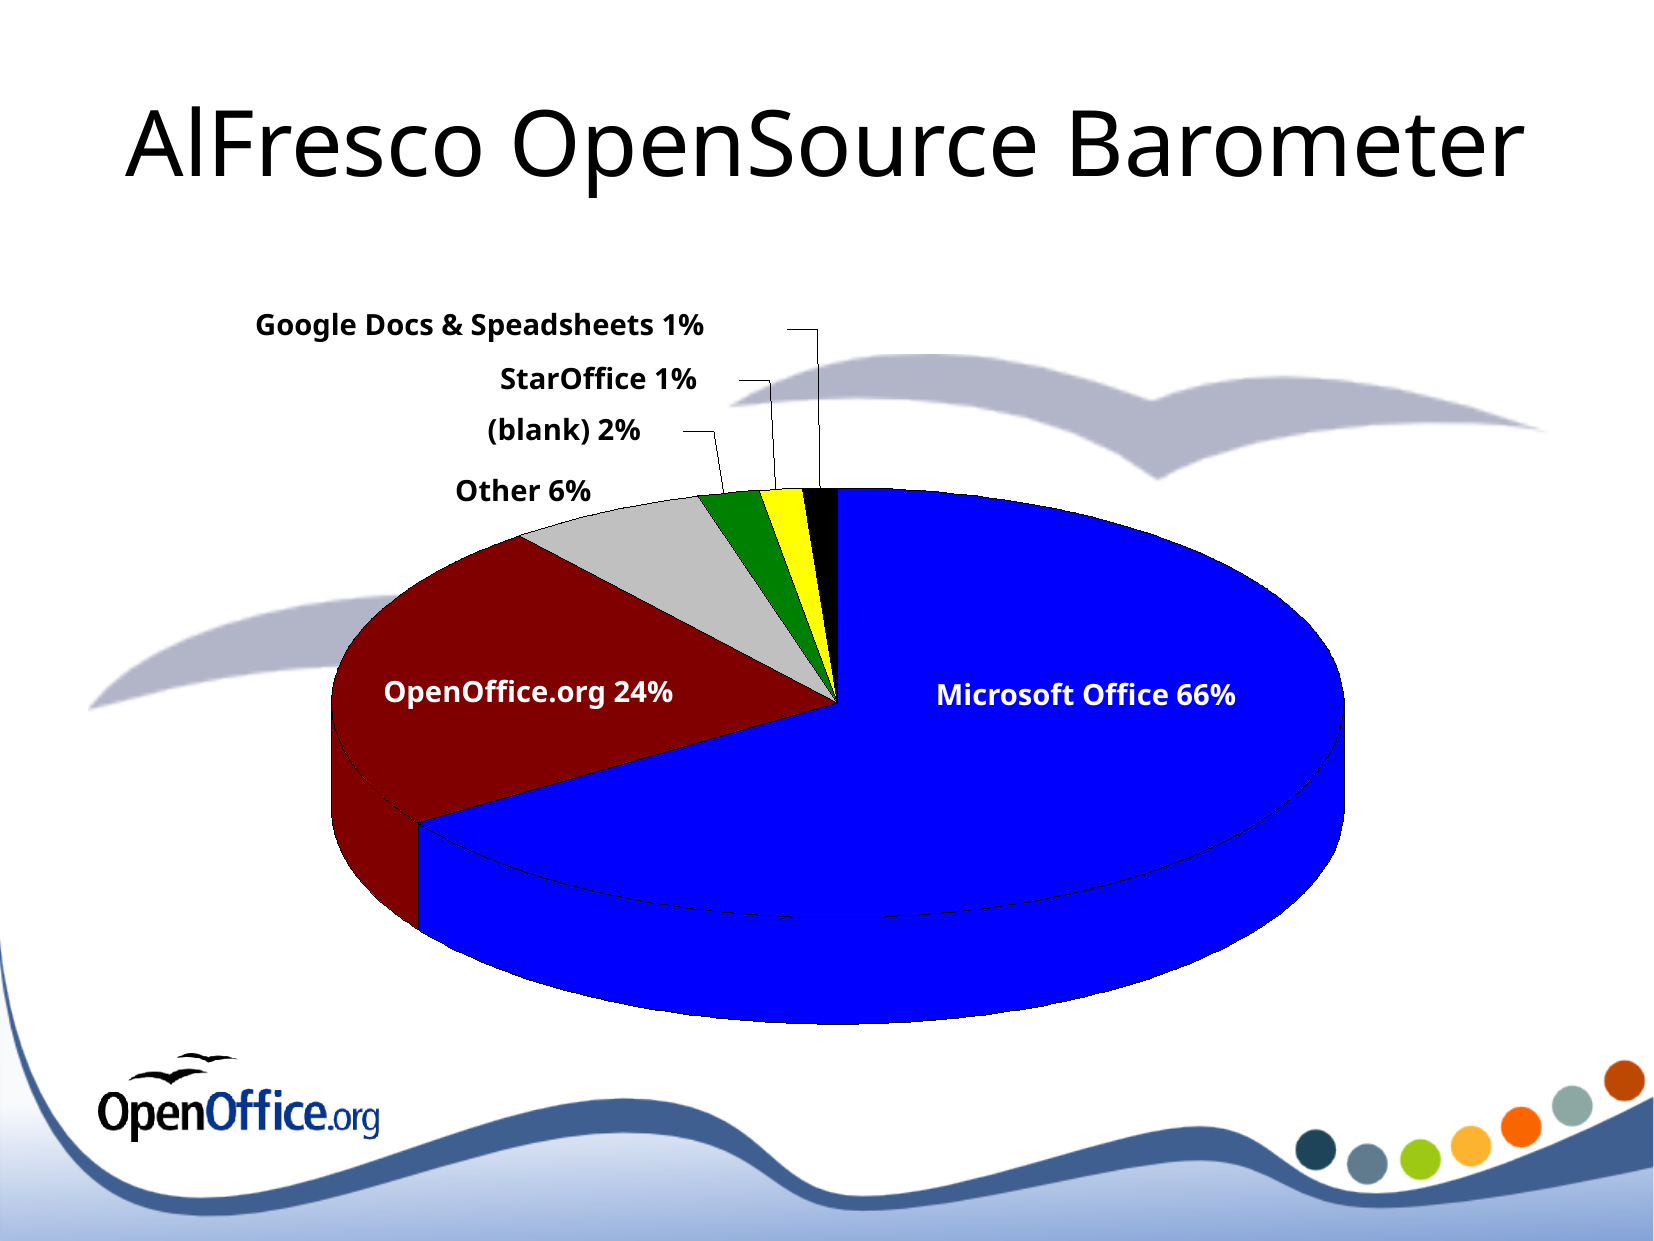

# AlFresco OpenSource Barometer
Google Docs & Speadsheets 1%
StarOffice 1%
(blank) 2%
Other 6%
OpenOffice.org 24%
Microsoft Office 66%